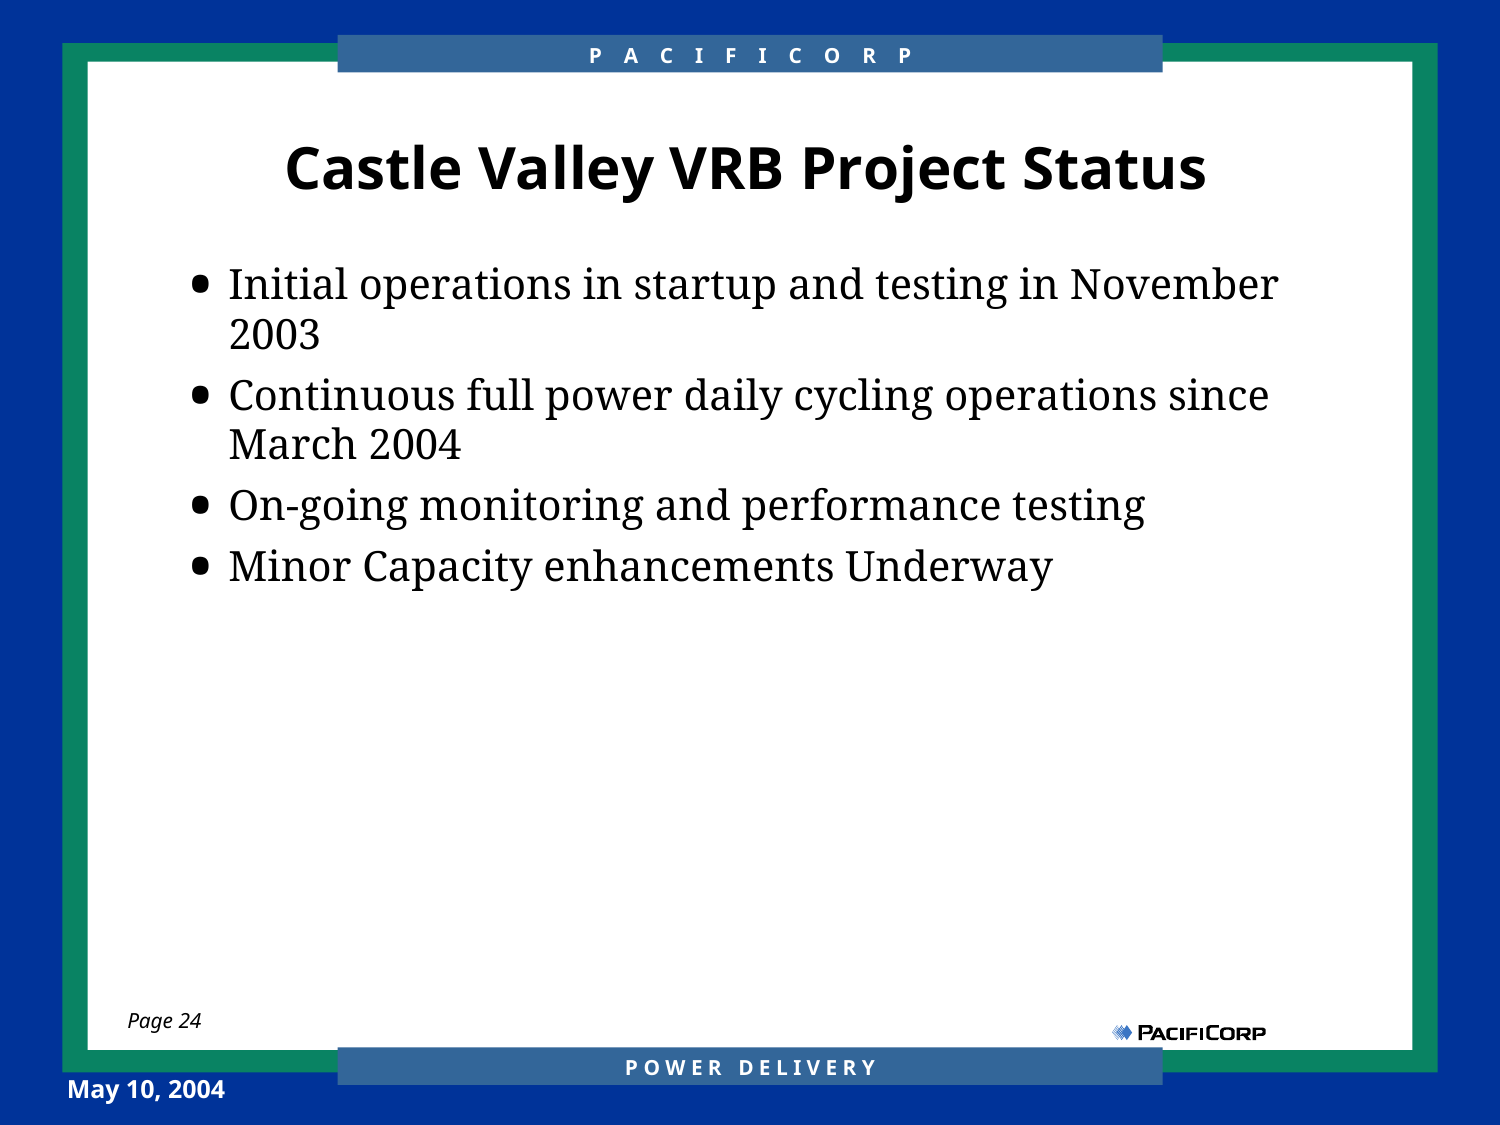

# Castle Valley VRB Project Status
Initial operations in startup and testing in November 2003
Continuous full power daily cycling operations since March 2004
On-going monitoring and performance testing
Minor Capacity enhancements Underway
24